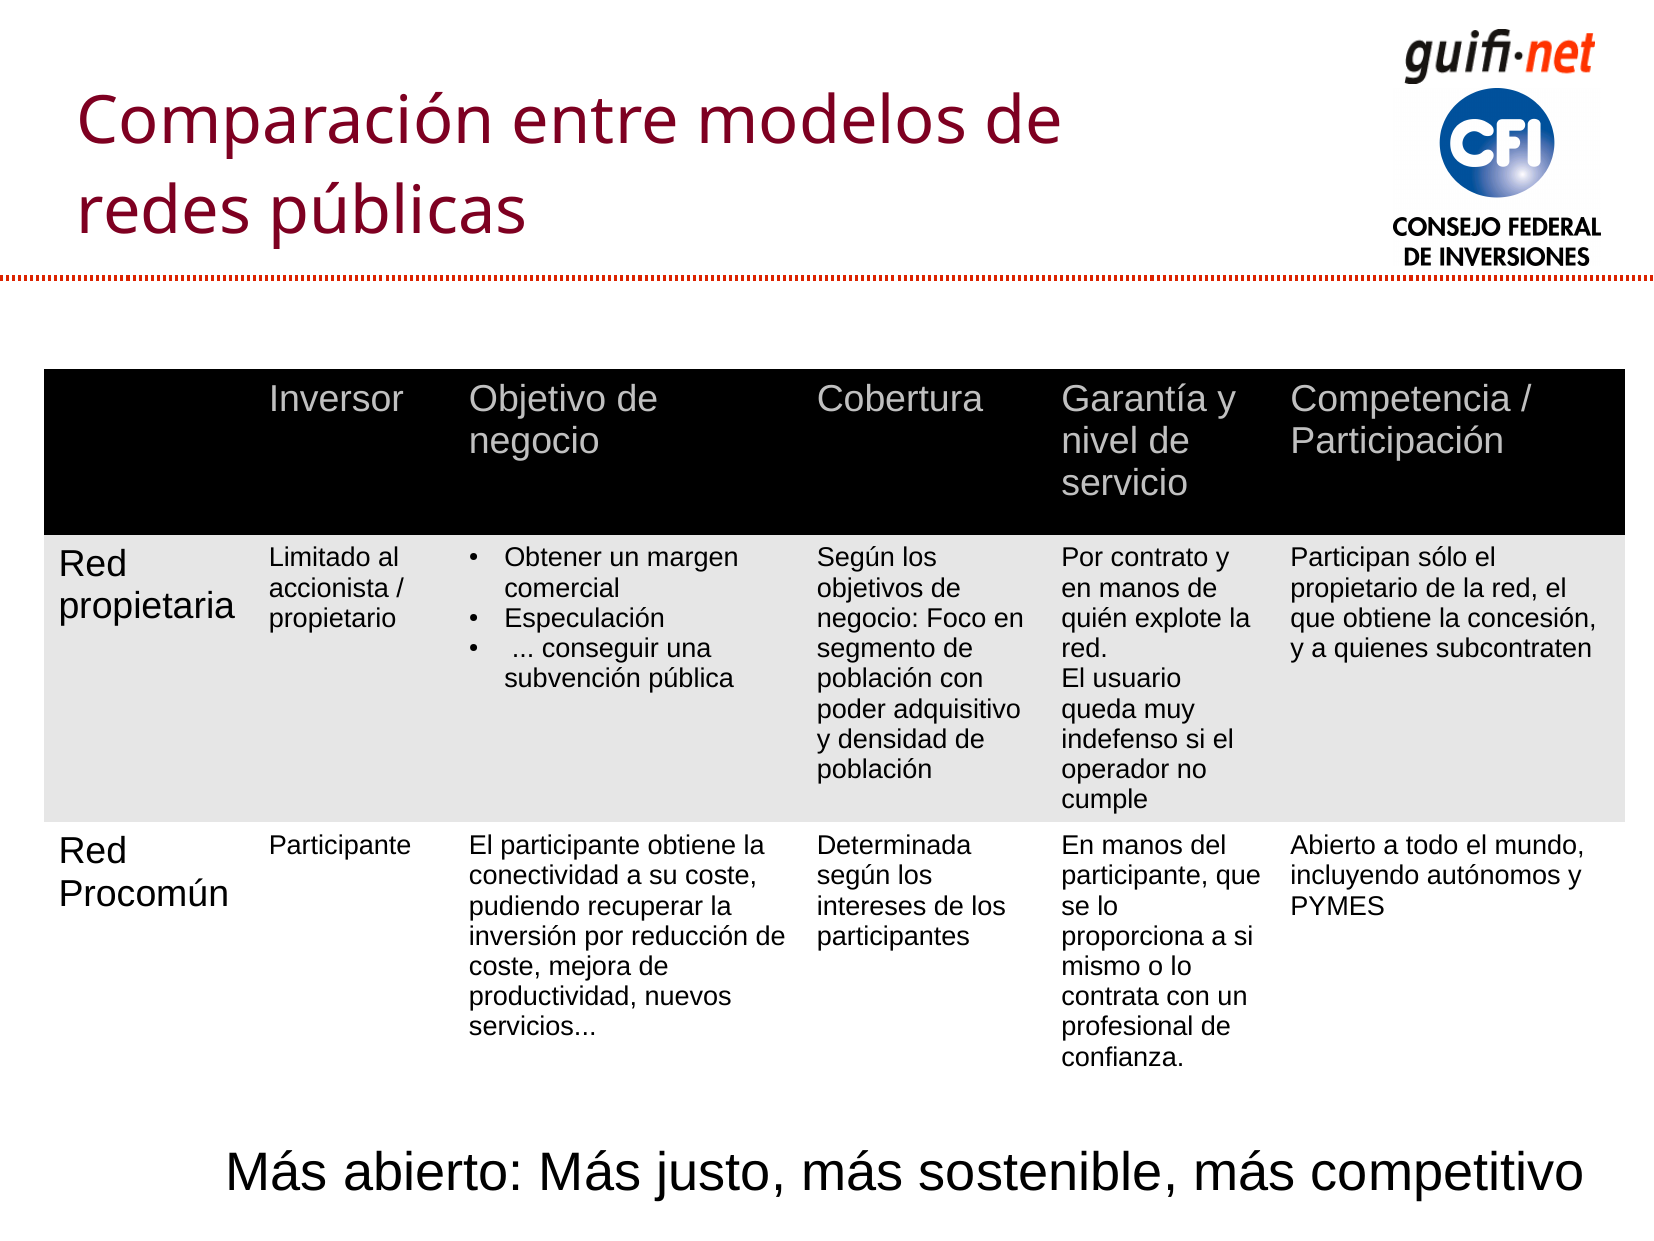

# Comparación entre modelos de redes públicas
| | Inversor | Objetivo de negocio | Cobertura | Garantía y nivel de servicio | Competencia / Participación |
| --- | --- | --- | --- | --- | --- |
| Red propietaria | Limitado al accionista / propietario | Obtener un margen comercial Especulación ... conseguir una subvención pública | Según los objetivos de negocio: Foco en segmento de población con poder adquisitivo y densidad de población | Por contrato y en manos de quién explote la red. El usuario queda muy indefenso si el operador no cumple | Participan sólo el propietario de la red, el que obtiene la concesión, y a quienes subcontraten |
| Red Procomún | Participante | El participante obtiene la conectividad a su coste, pudiendo recuperar la inversión por reducción de coste, mejora de productividad, nuevos servicios... | Determinada según los intereses de los participantes | En manos del participante, que se lo proporciona a si mismo o lo contrata con un profesional de confianza. | Abierto a todo el mundo, incluyendo autónomos y PYMES |
Más abierto: Más justo, más sostenible, más competitivo